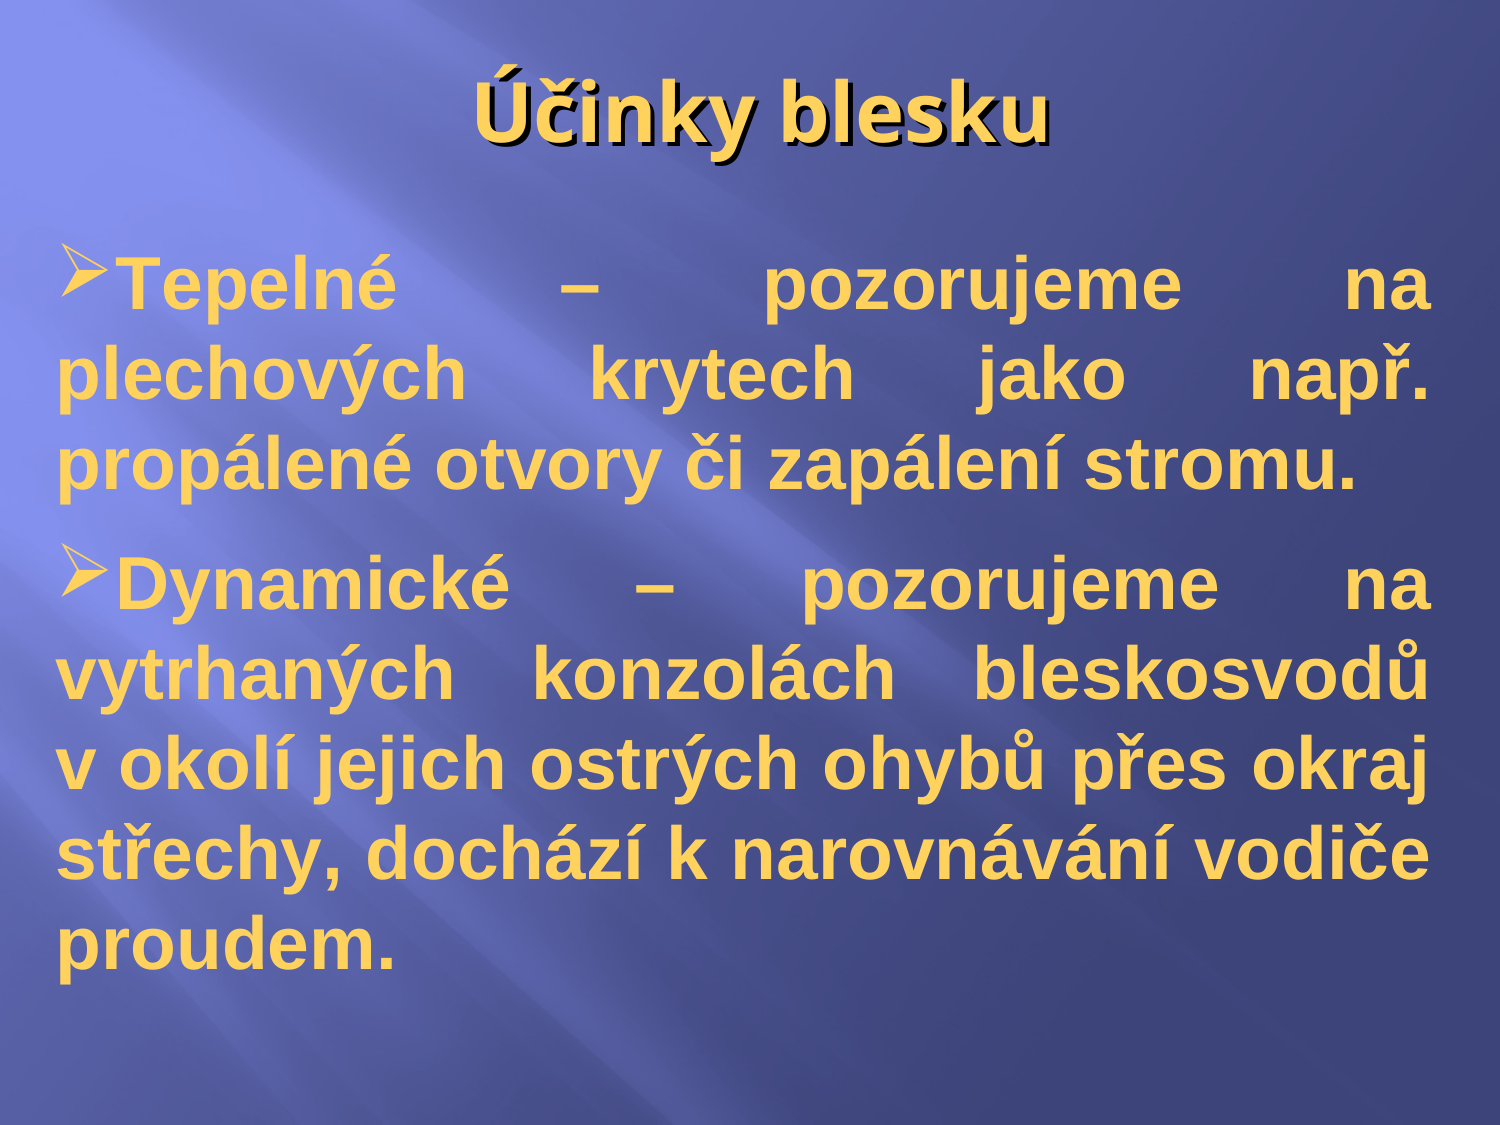

# Účinky blesku
Tepelné – pozorujeme na plechových krytech jako např. propálené otvory či zapálení stromu.
Dynamické – pozorujeme na vytrhaných konzolách bleskosvodů v okolí jejich ostrých ohybů přes okraj střechy, dochází k narovnávání vodiče proudem.